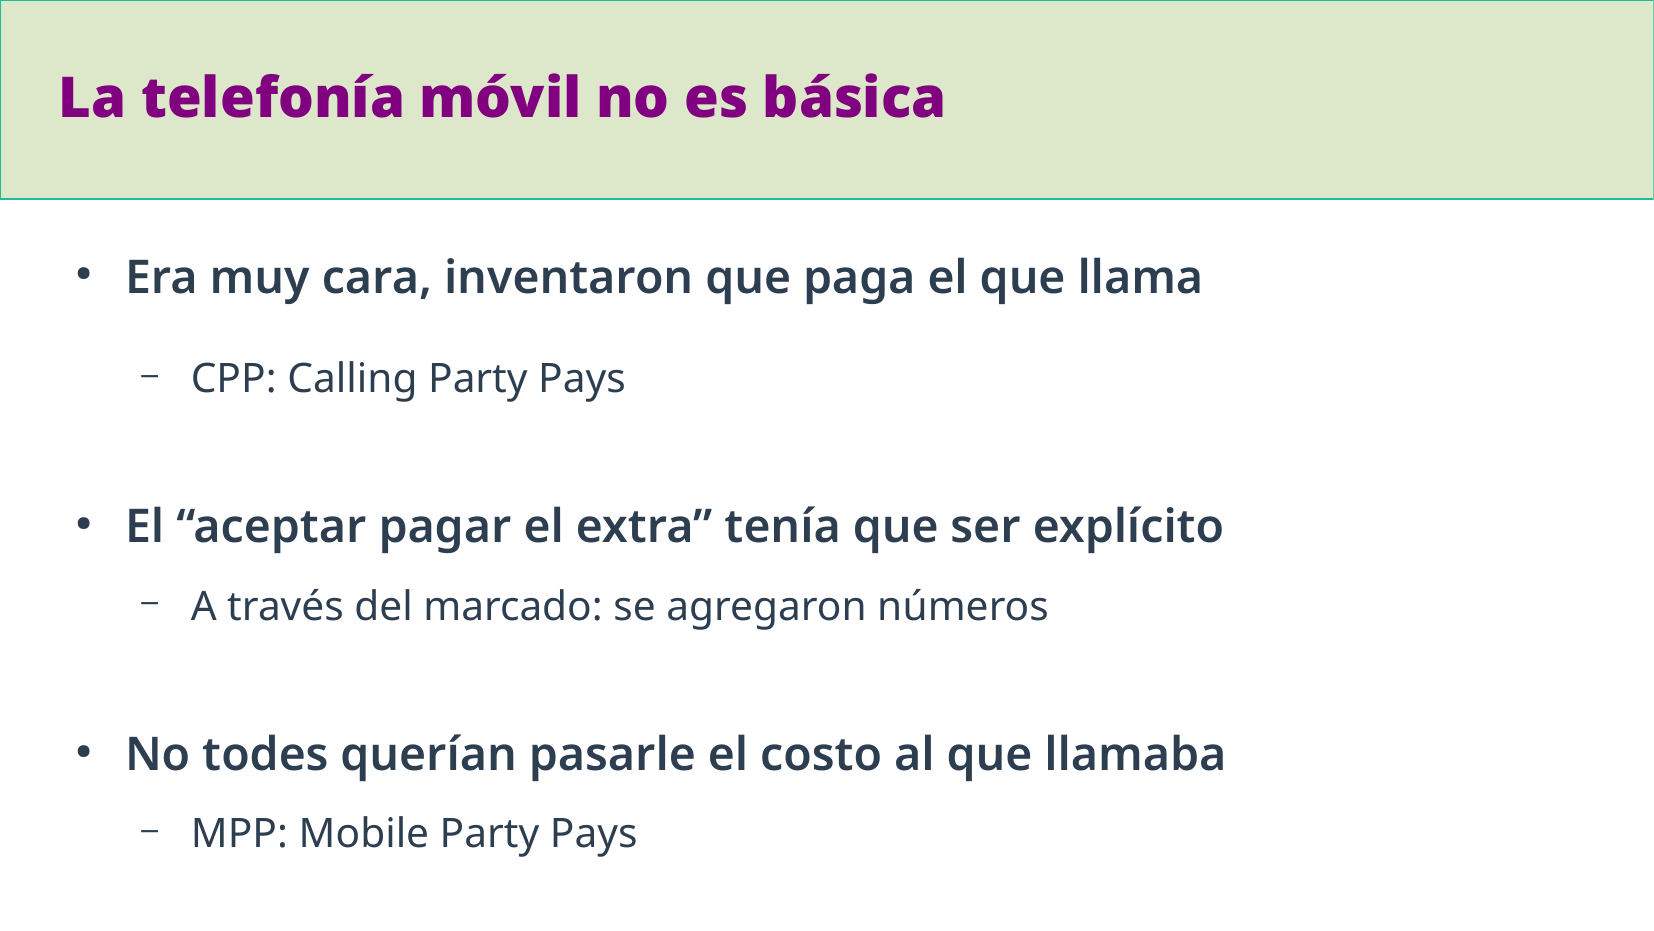

# La telefonía móvil no es básica
Era muy cara, inventaron que paga el que llama
CPP: Calling Party Pays
El “aceptar pagar el extra” tenía que ser explícito
A través del marcado: se agregaron números
No todes querían pasarle el costo al que llamaba
MPP: Mobile Party Pays